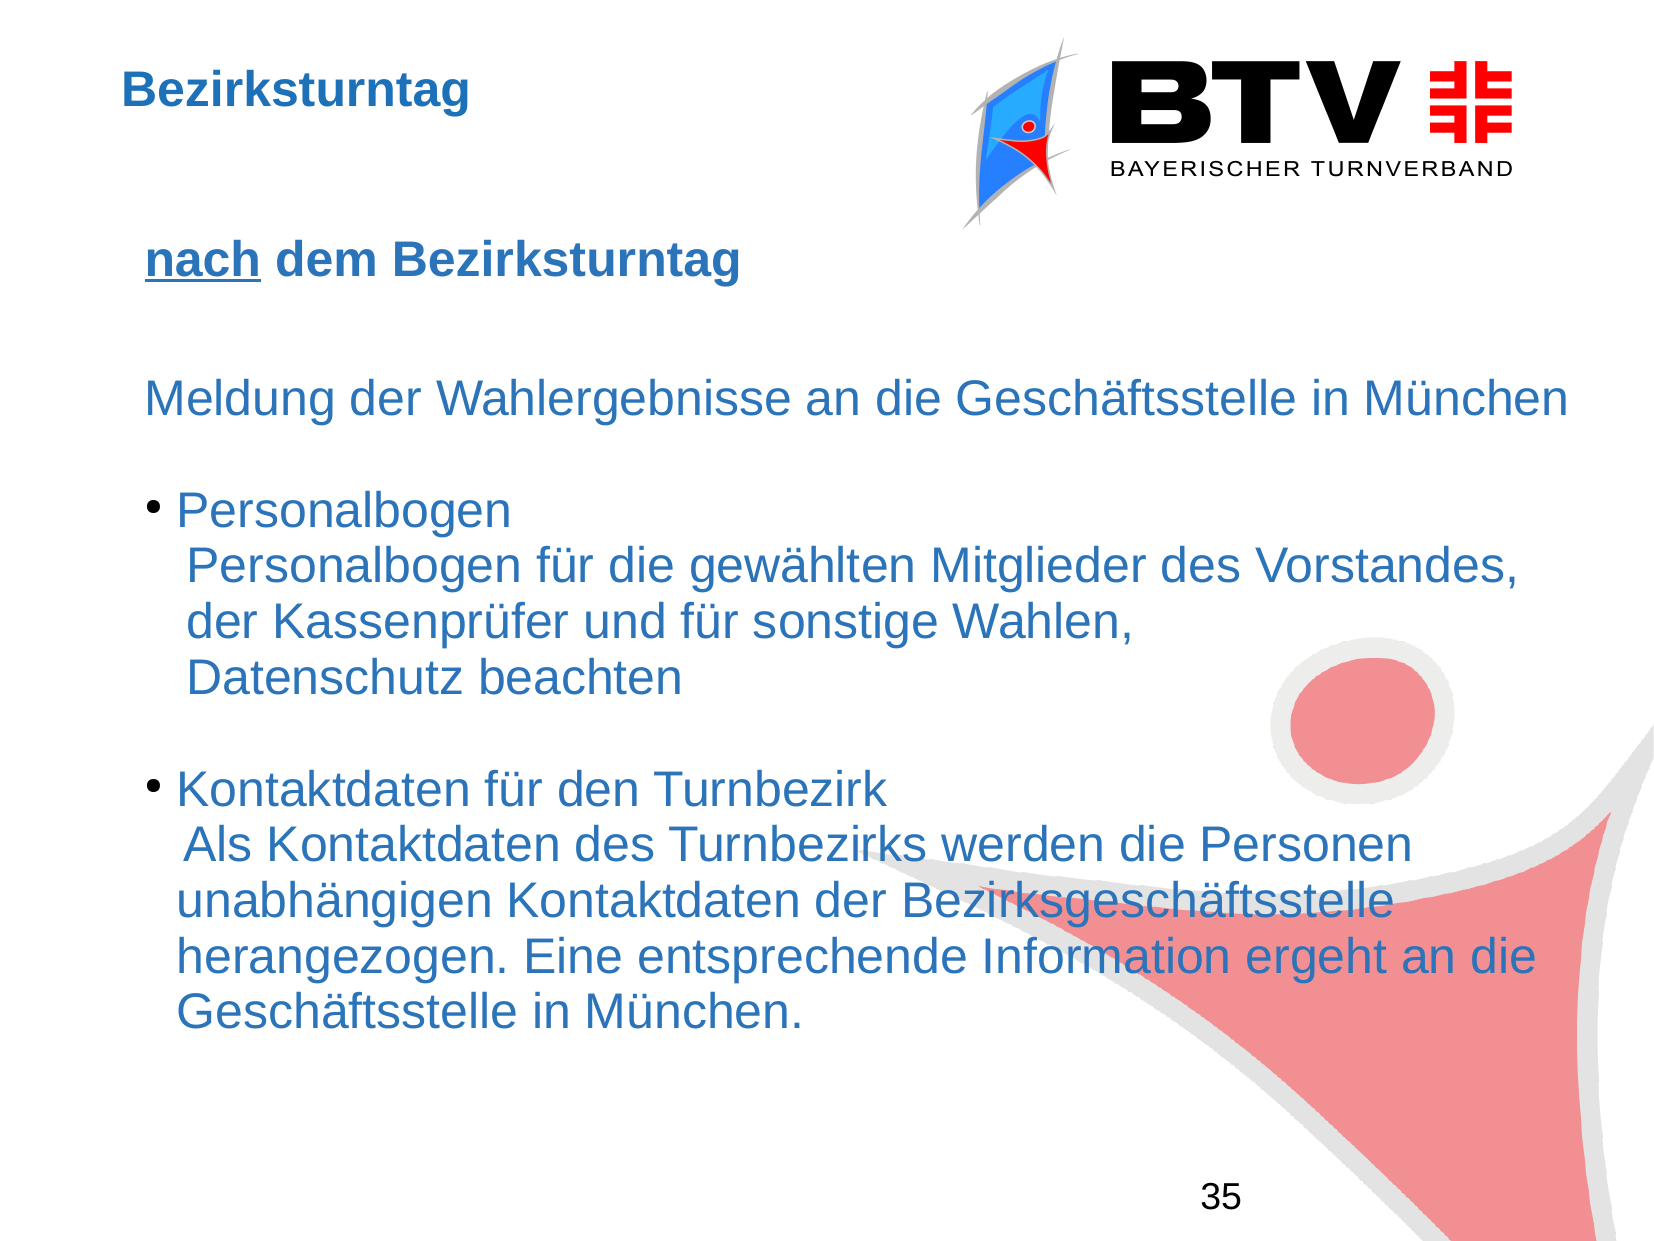

# Bezirksturntag
nach dem Bezirksturntag
Meldung der Wahlergebnisse an die Geschäftsstelle in München
 Personalbogen
 Personalbogen für die gewählten Mitglieder des Vorstandes,
 der Kassenprüfer und für sonstige Wahlen,
 Datenschutz beachten
 Kontaktdaten für den Turnbezirk
 Als Kontaktdaten des Turnbezirks werden die Personen
 unabhängigen Kontaktdaten der Bezirksgeschäftsstelle
 herangezogen. Eine entsprechende Information ergeht an die
 Geschäftsstelle in München.